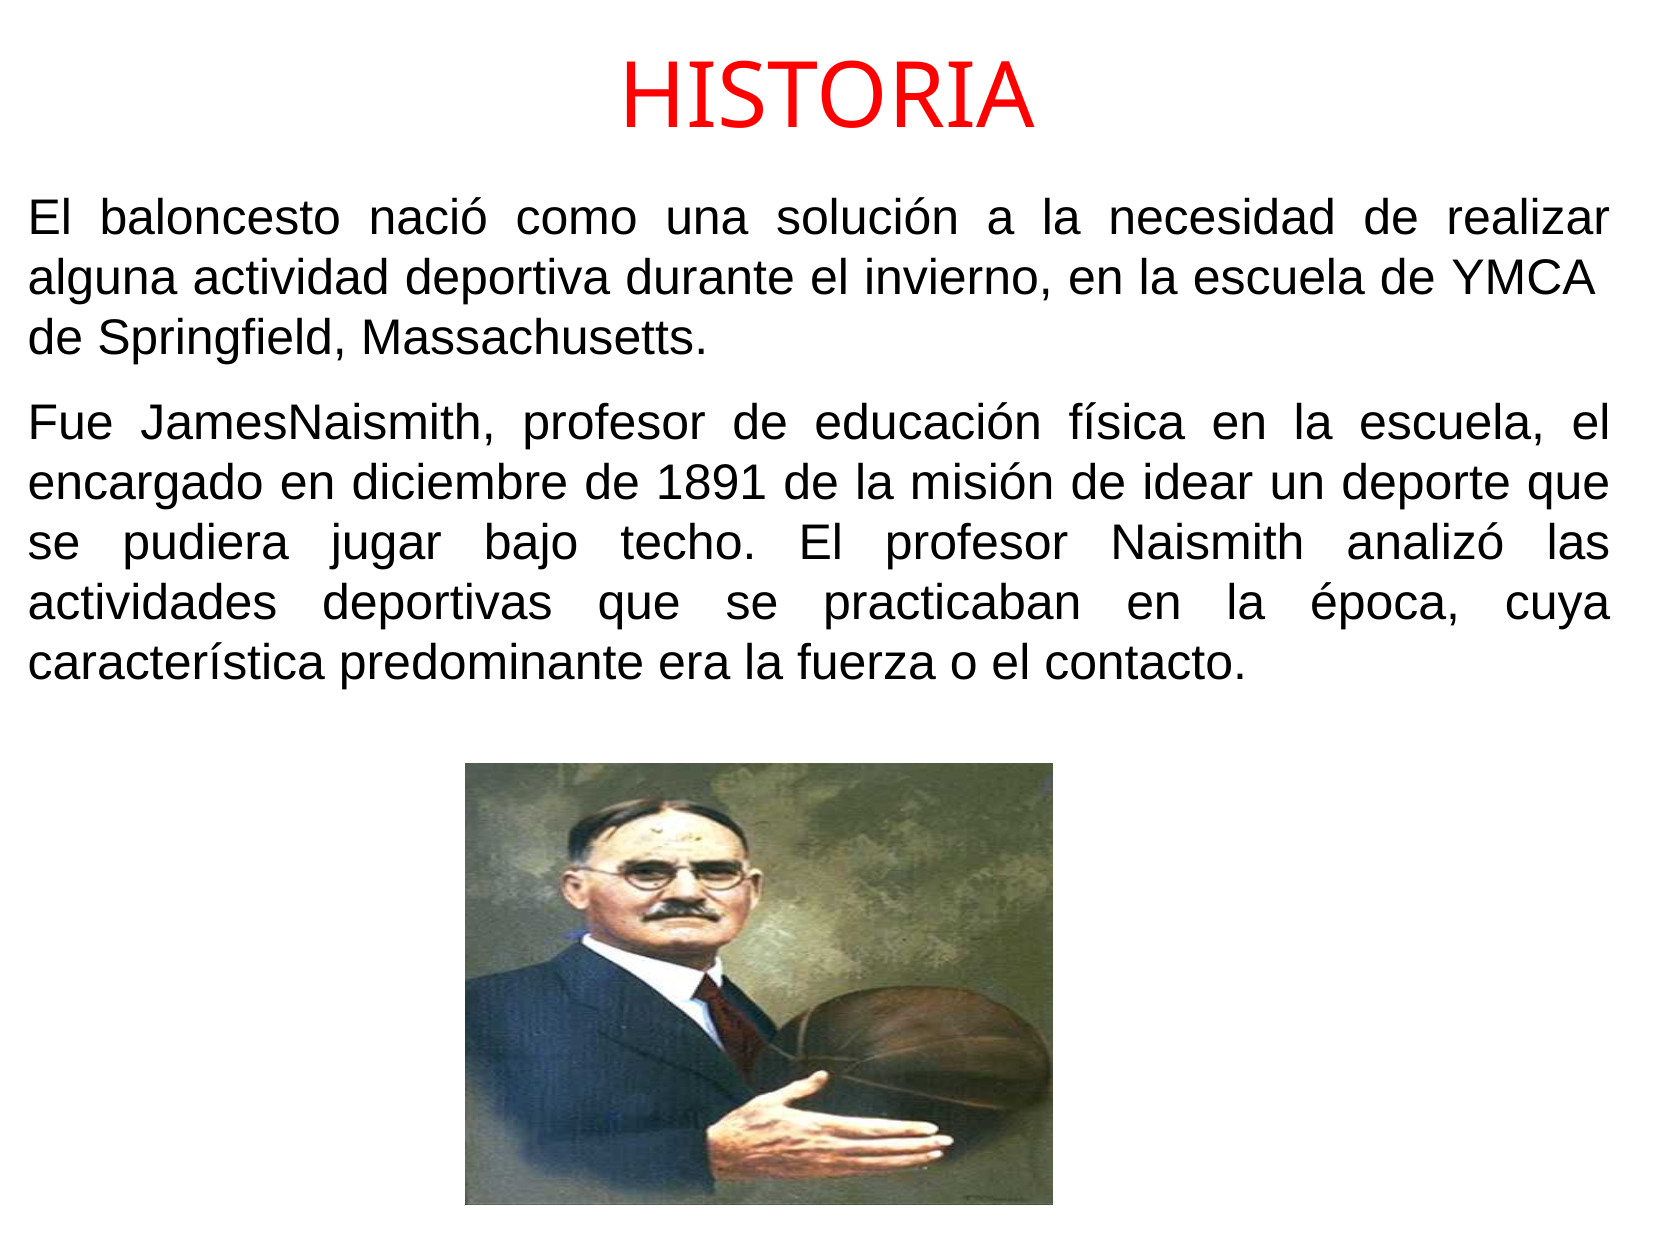

# HISTORIA
El baloncesto nació como una solución a la necesidad de realizar alguna actividad deportiva durante el invierno, en la escuela de YMCA de Springfield, Massachusetts.
Fue JamesNaismith, profesor de educación física en la escuela, el encargado en diciembre de 1891 de la misión de idear un deporte que se pudiera jugar bajo techo. El profesor Naismith analizó las actividades deportivas que se practicaban en la época, cuya característica predominante era la fuerza o el contacto.